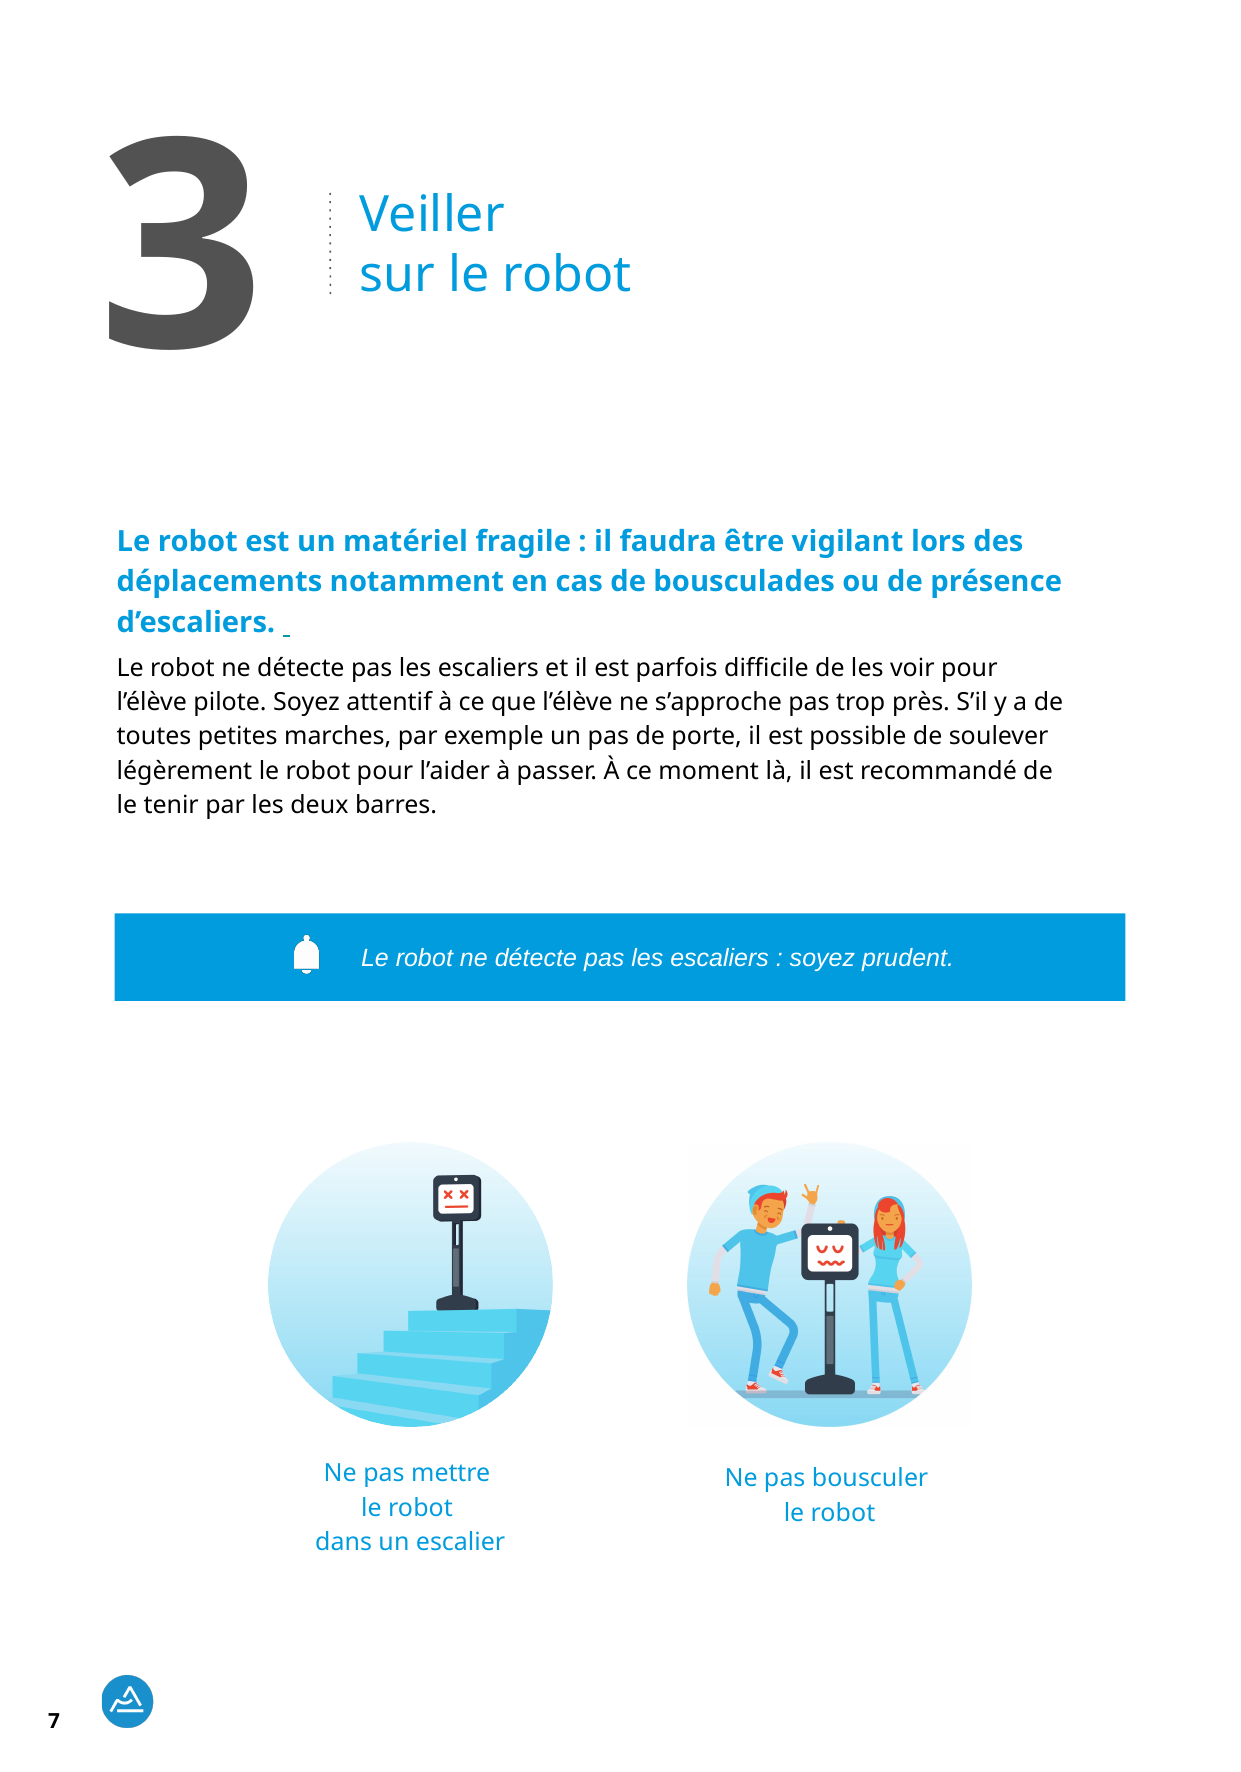

3
Veiller
sur le robot
Le robot est un matériel fragile : il faudra être vigilant lors des déplacements notamment en cas de bousculades ou de présence d’escaliers.
Le robot ne détecte pas les escaliers et il est parfois difficile de les voir pour l’élève pilote. Soyez attentif à ce que l’élève ne s’approche pas trop près. S’il y a de toutes petites marches, par exemple un pas de porte, il est possible de soulever légèrement le robot pour l’aider à passer. À ce moment là, il est recommandé de le tenir par les deux barres.
Le robot ne détecte pas les escaliers : soyez prudent.
Ne pas mettre
le robot
dans un escalier
Ne pas bousculer
le robot
7